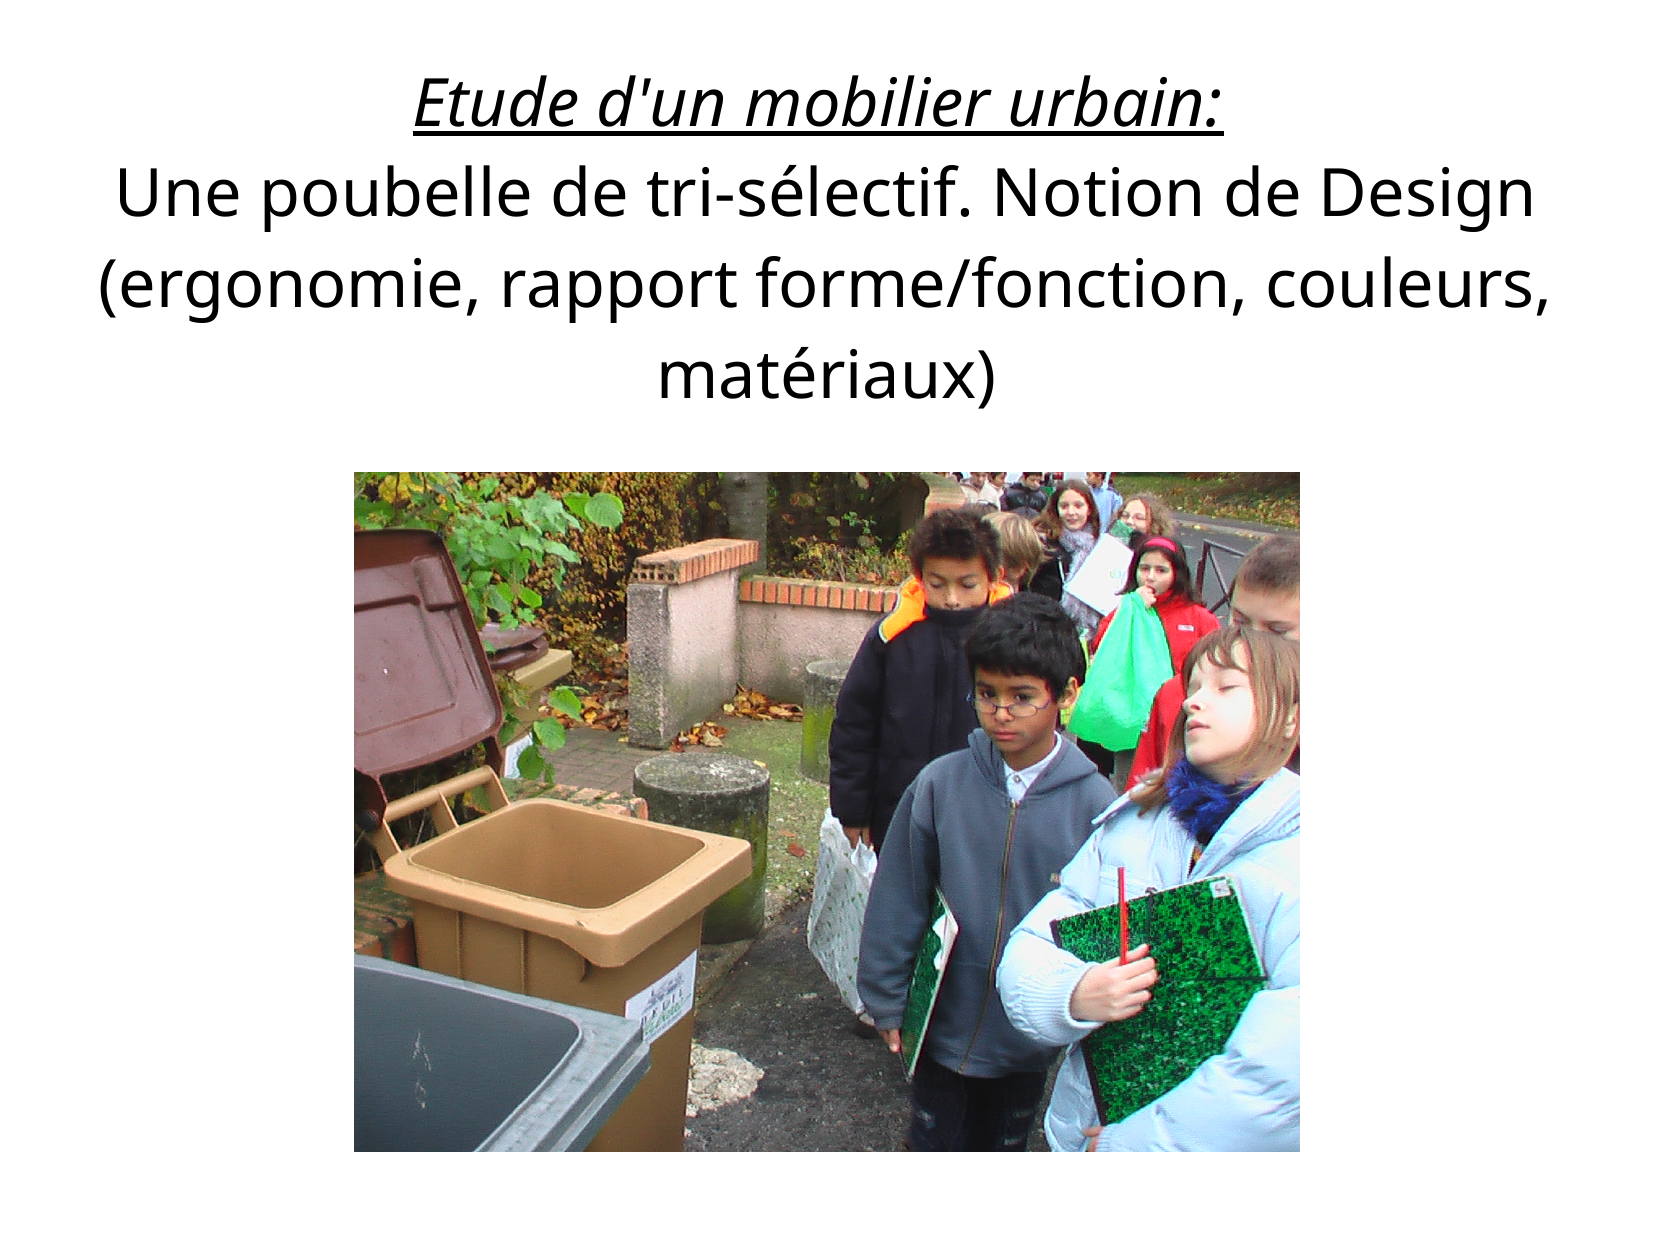

# Etude d'un mobilier urbain: Une poubelle de tri-sélectif. Notion de Design (ergonomie, rapport forme/fonction, couleurs, matériaux)